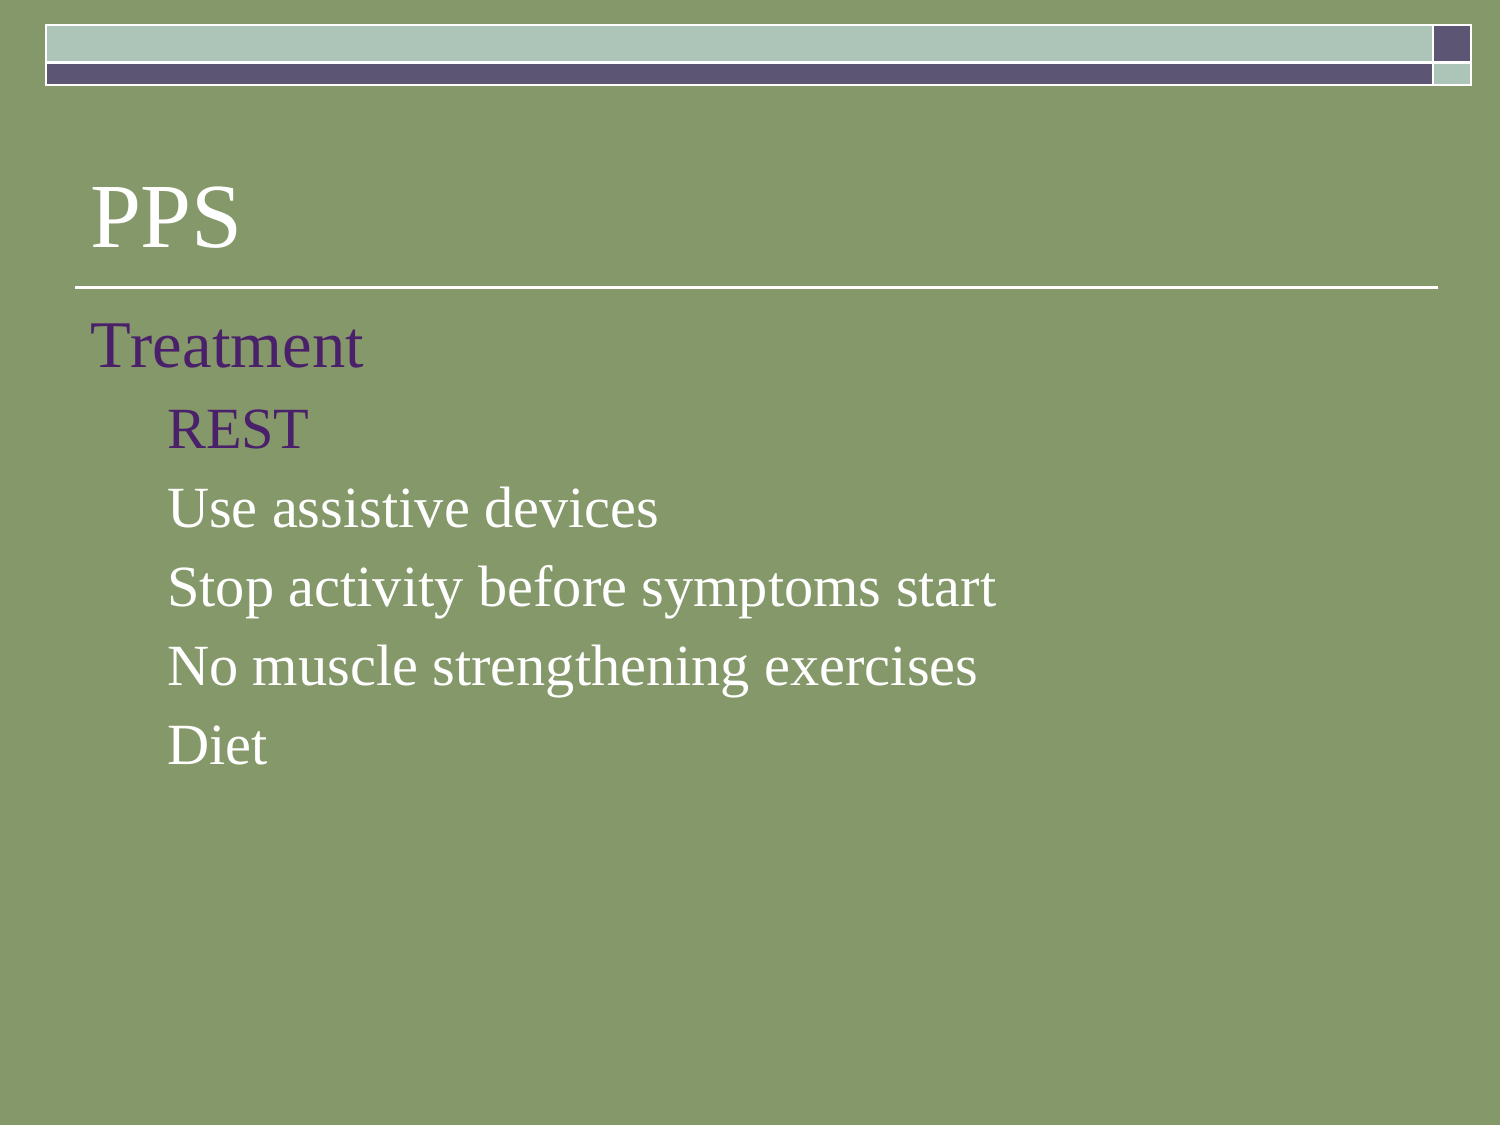

# PPS
Treatment
REST
Use assistive devices
Stop activity before symptoms start
No muscle strengthening exercises
Diet